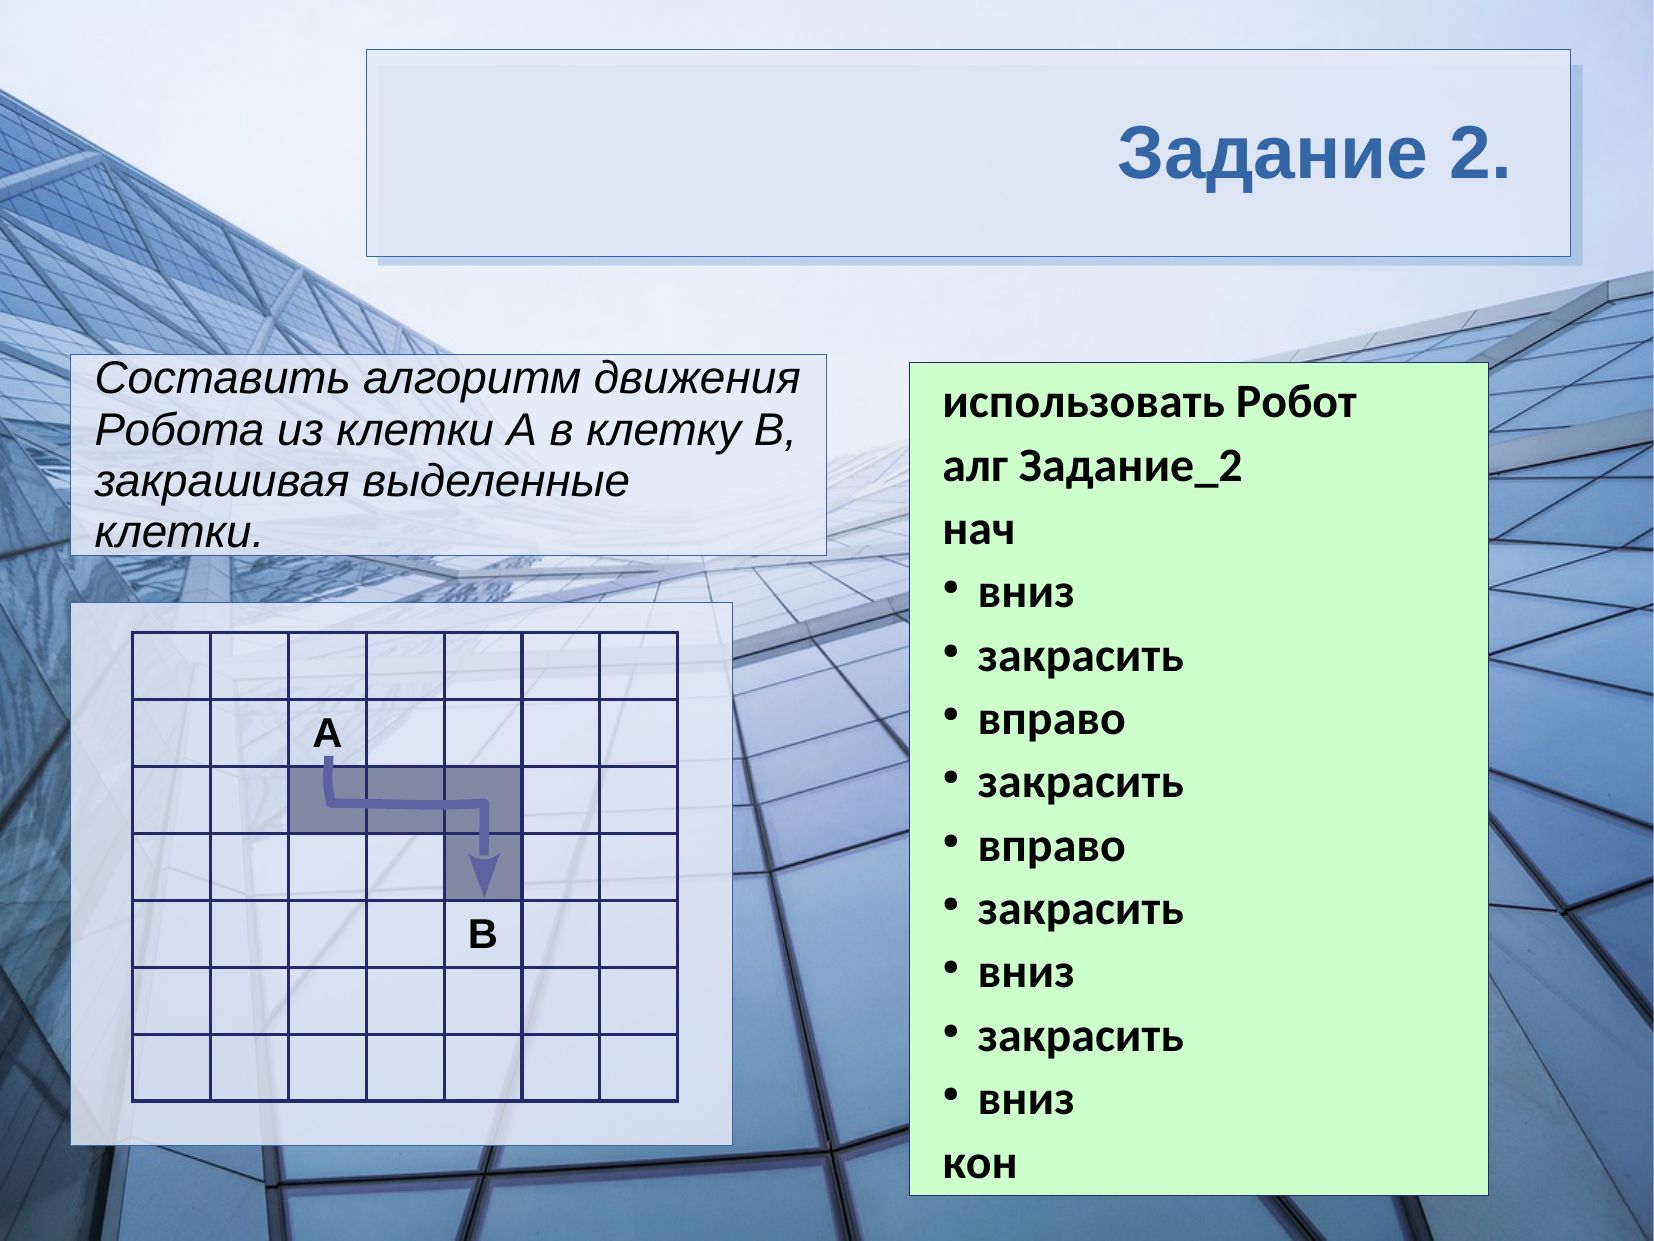

# Задание 2.
Составить алгоритм движения Робота из клетки А в клетку В, закрашивая выделенные клетки.
использовать Робот
алг Задание_2
нач
вниз
закрасить
вправо
закрасить
вправо
закрасить
вниз
закрасить
вниз
кон
| | | | | | | |
| --- | --- | --- | --- | --- | --- | --- |
| | | А | | | | |
| | | | | | | |
| | | | | | | |
| | | | | В | | |
| | | | | | | |
| | | | | | | |